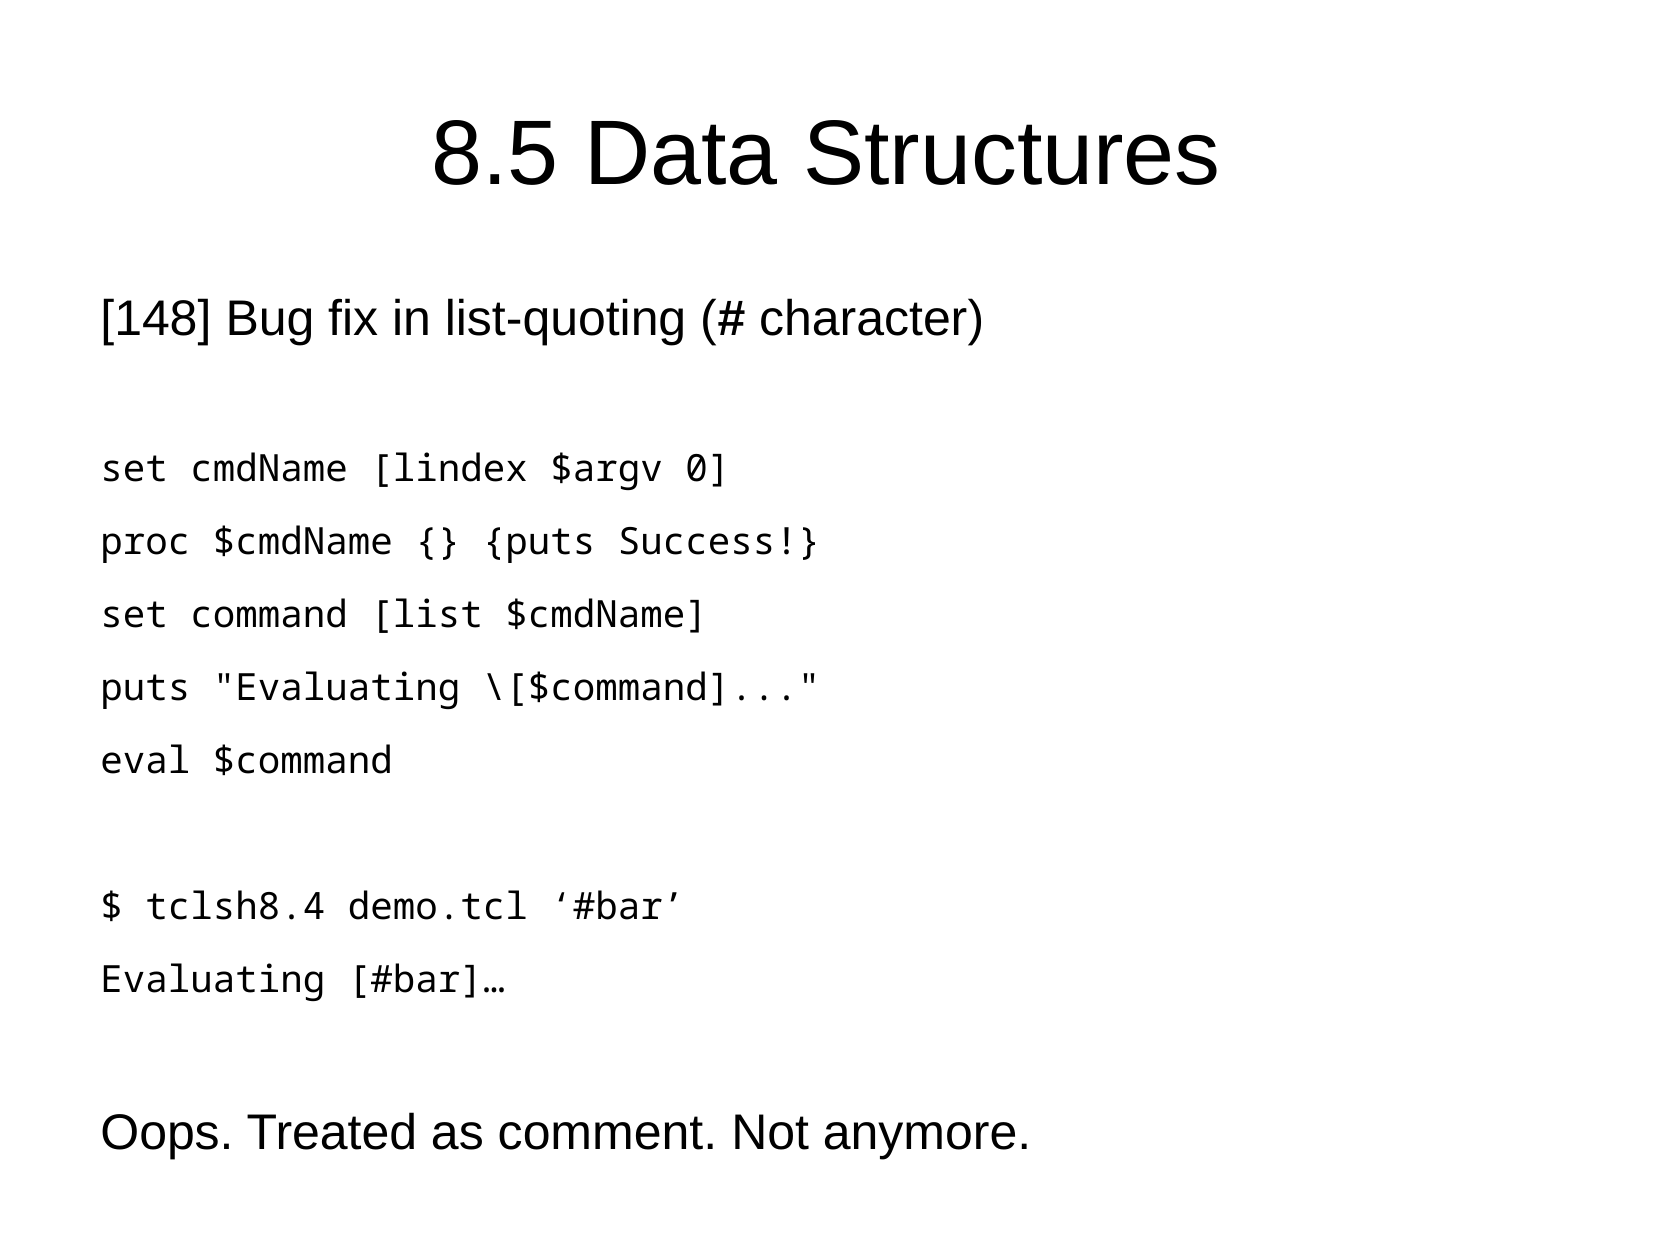

# 8.5 Data Structures
[148] Bug fix in list-quoting (# character)
set cmdName [lindex $argv 0]
proc $cmdName {} {puts Success!}
set command [list $cmdName]
puts "Evaluating \[$command]..."
eval $command
$ tclsh8.4 demo.tcl ‘#bar’
Evaluating [#bar]…
Oops. Treated as comment. Not anymore.